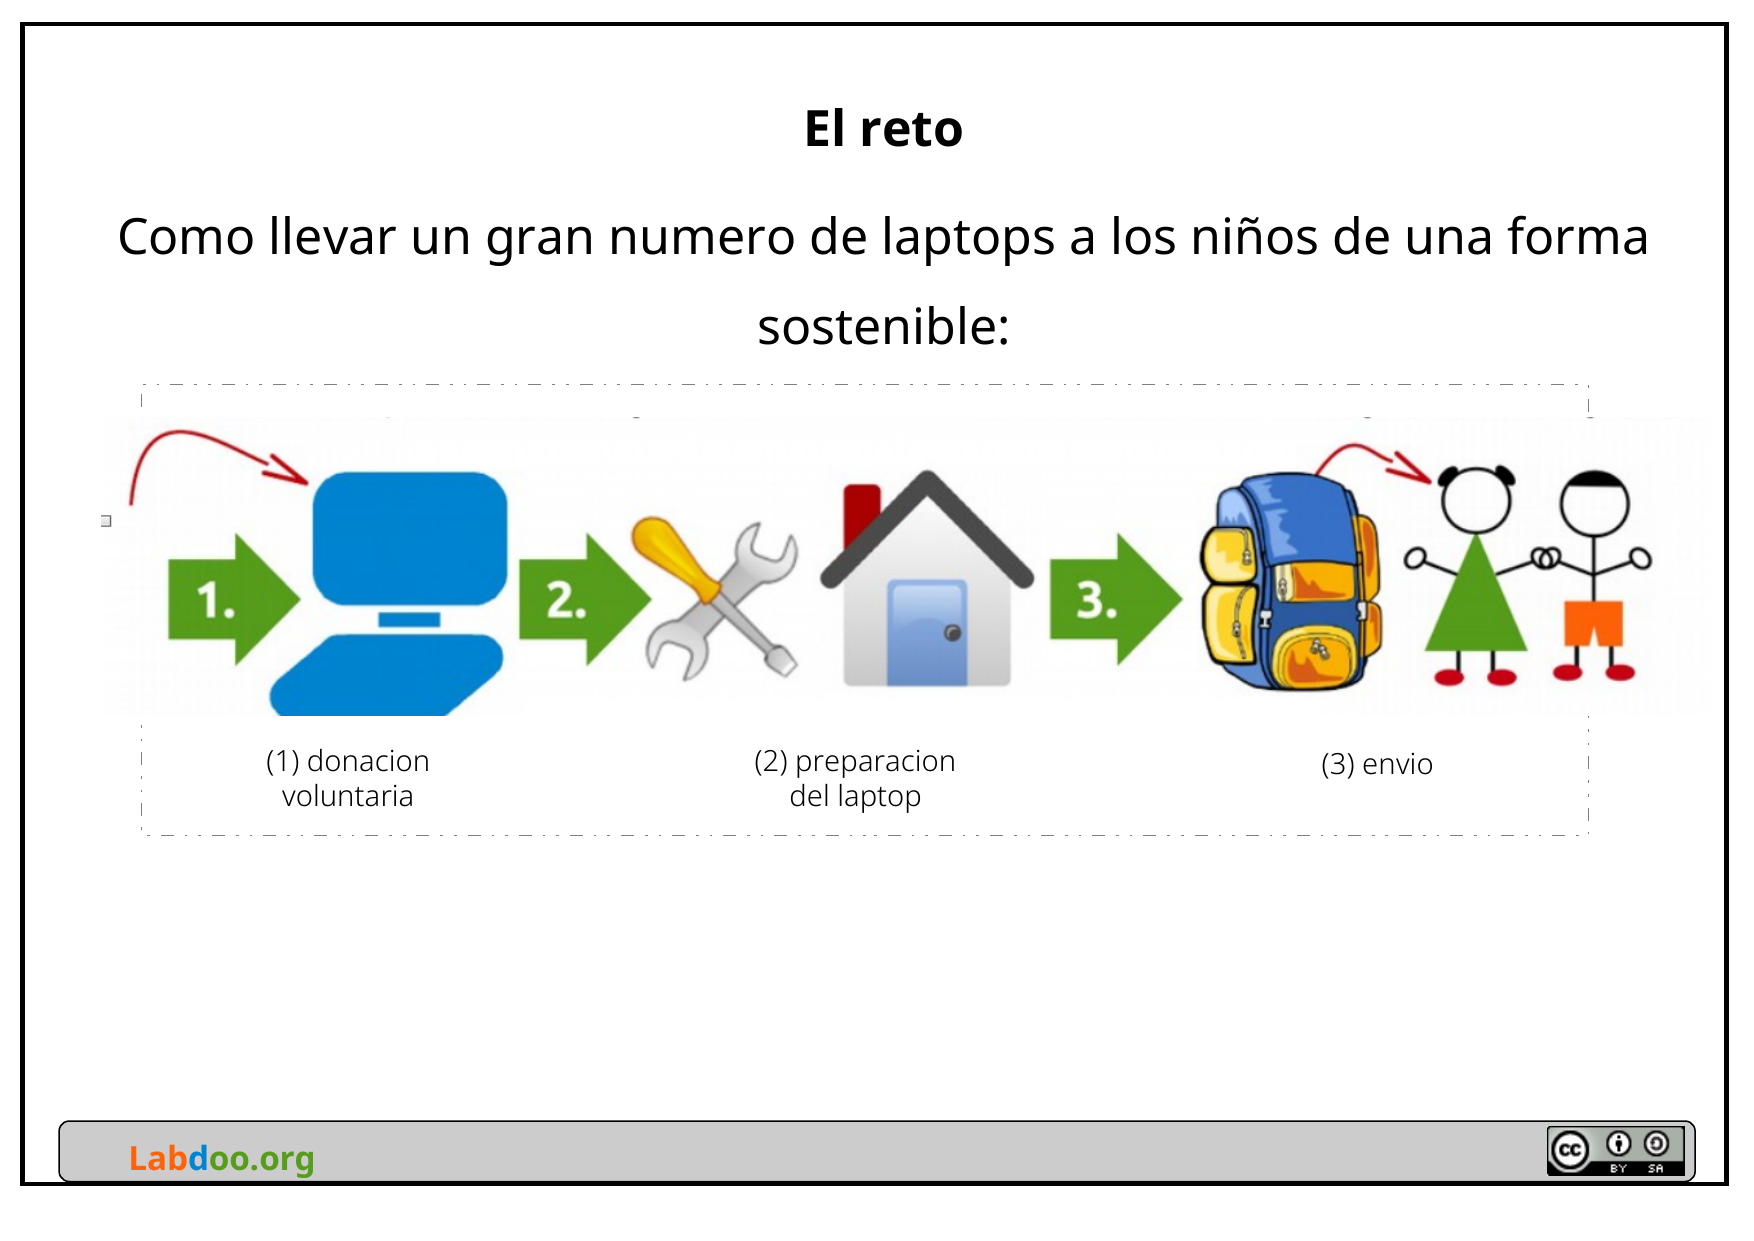

El reto
Como llevar un gran numero de laptops a los niños de una forma sostenible:
(1) donacion voluntaria
(2) preparacion del laptop
(3) envio
Labdoo.org